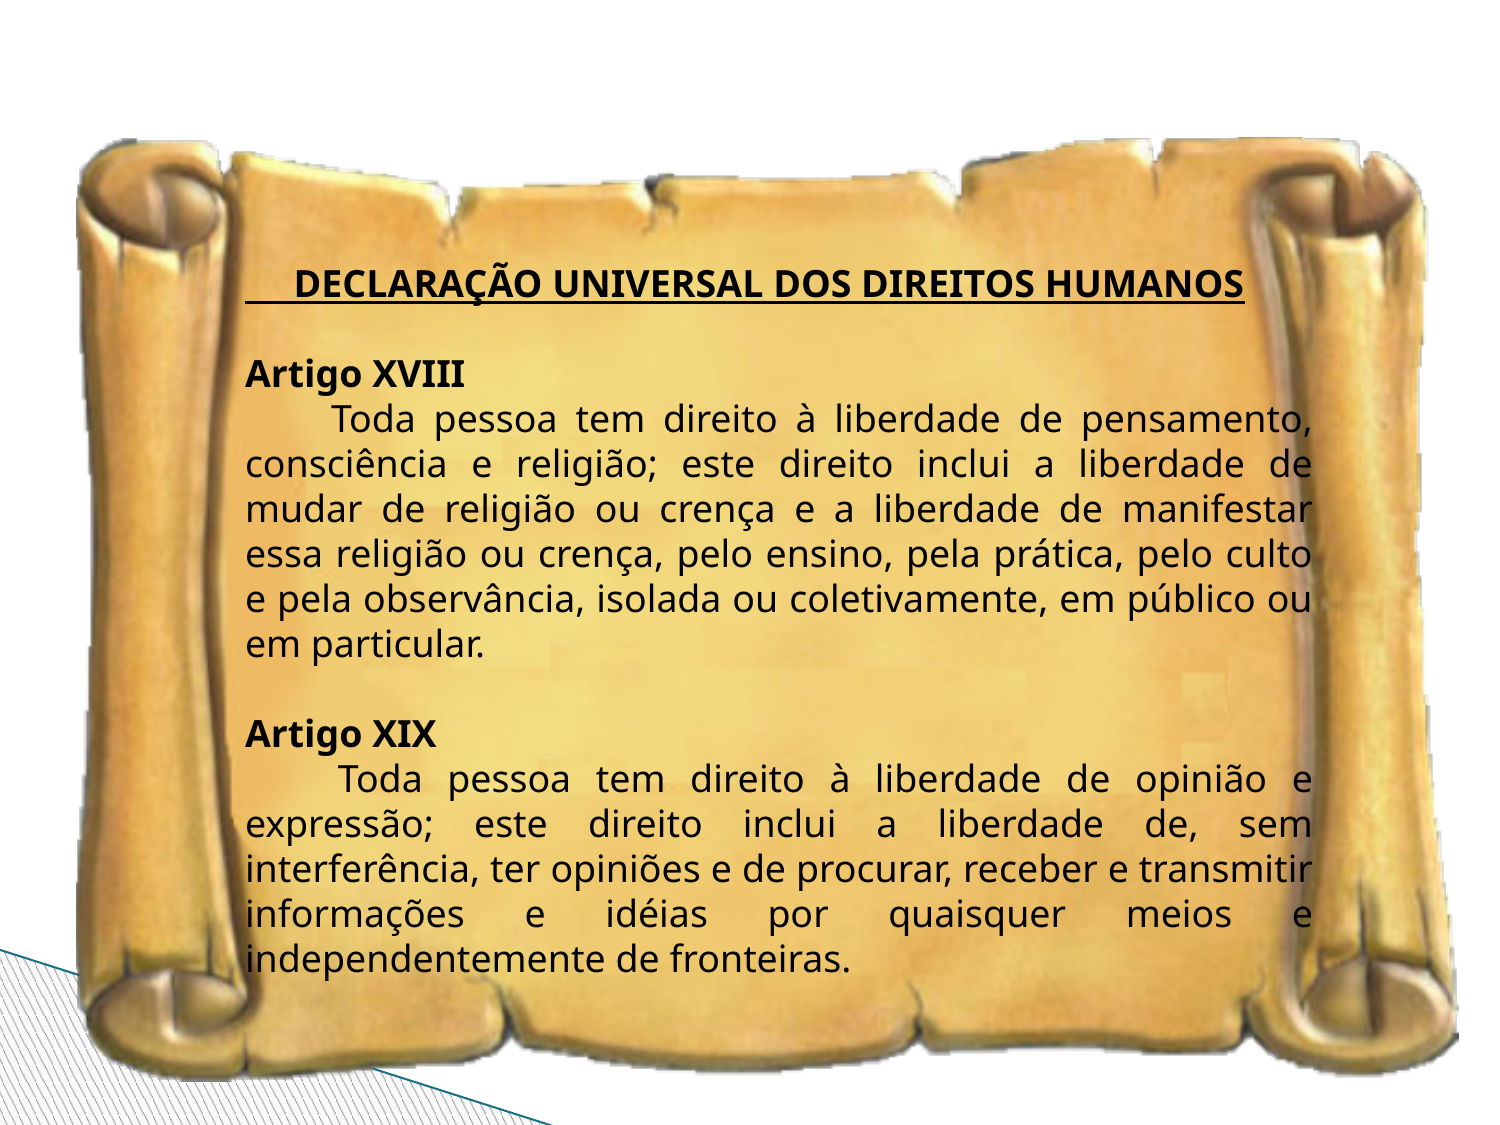

DECLARAÇÃO UNIVERSAL DOS DIREITOS HUMANOS
Artigo XVIII
        Toda pessoa tem direito à liberdade de pensamento, consciência e religião; este direito inclui a liberdade de mudar de religião ou crença e a liberdade de manifestar essa religião ou crença, pelo ensino, pela prática, pelo culto e pela observância, isolada ou coletivamente, em público ou em particular.
Artigo XIX
        Toda pessoa tem direito à liberdade de opinião e expressão; este direito inclui a liberdade de, sem interferência, ter opiniões e de procurar, receber e transmitir informações e idéias por quaisquer meios e independentemente de fronteiras.
#